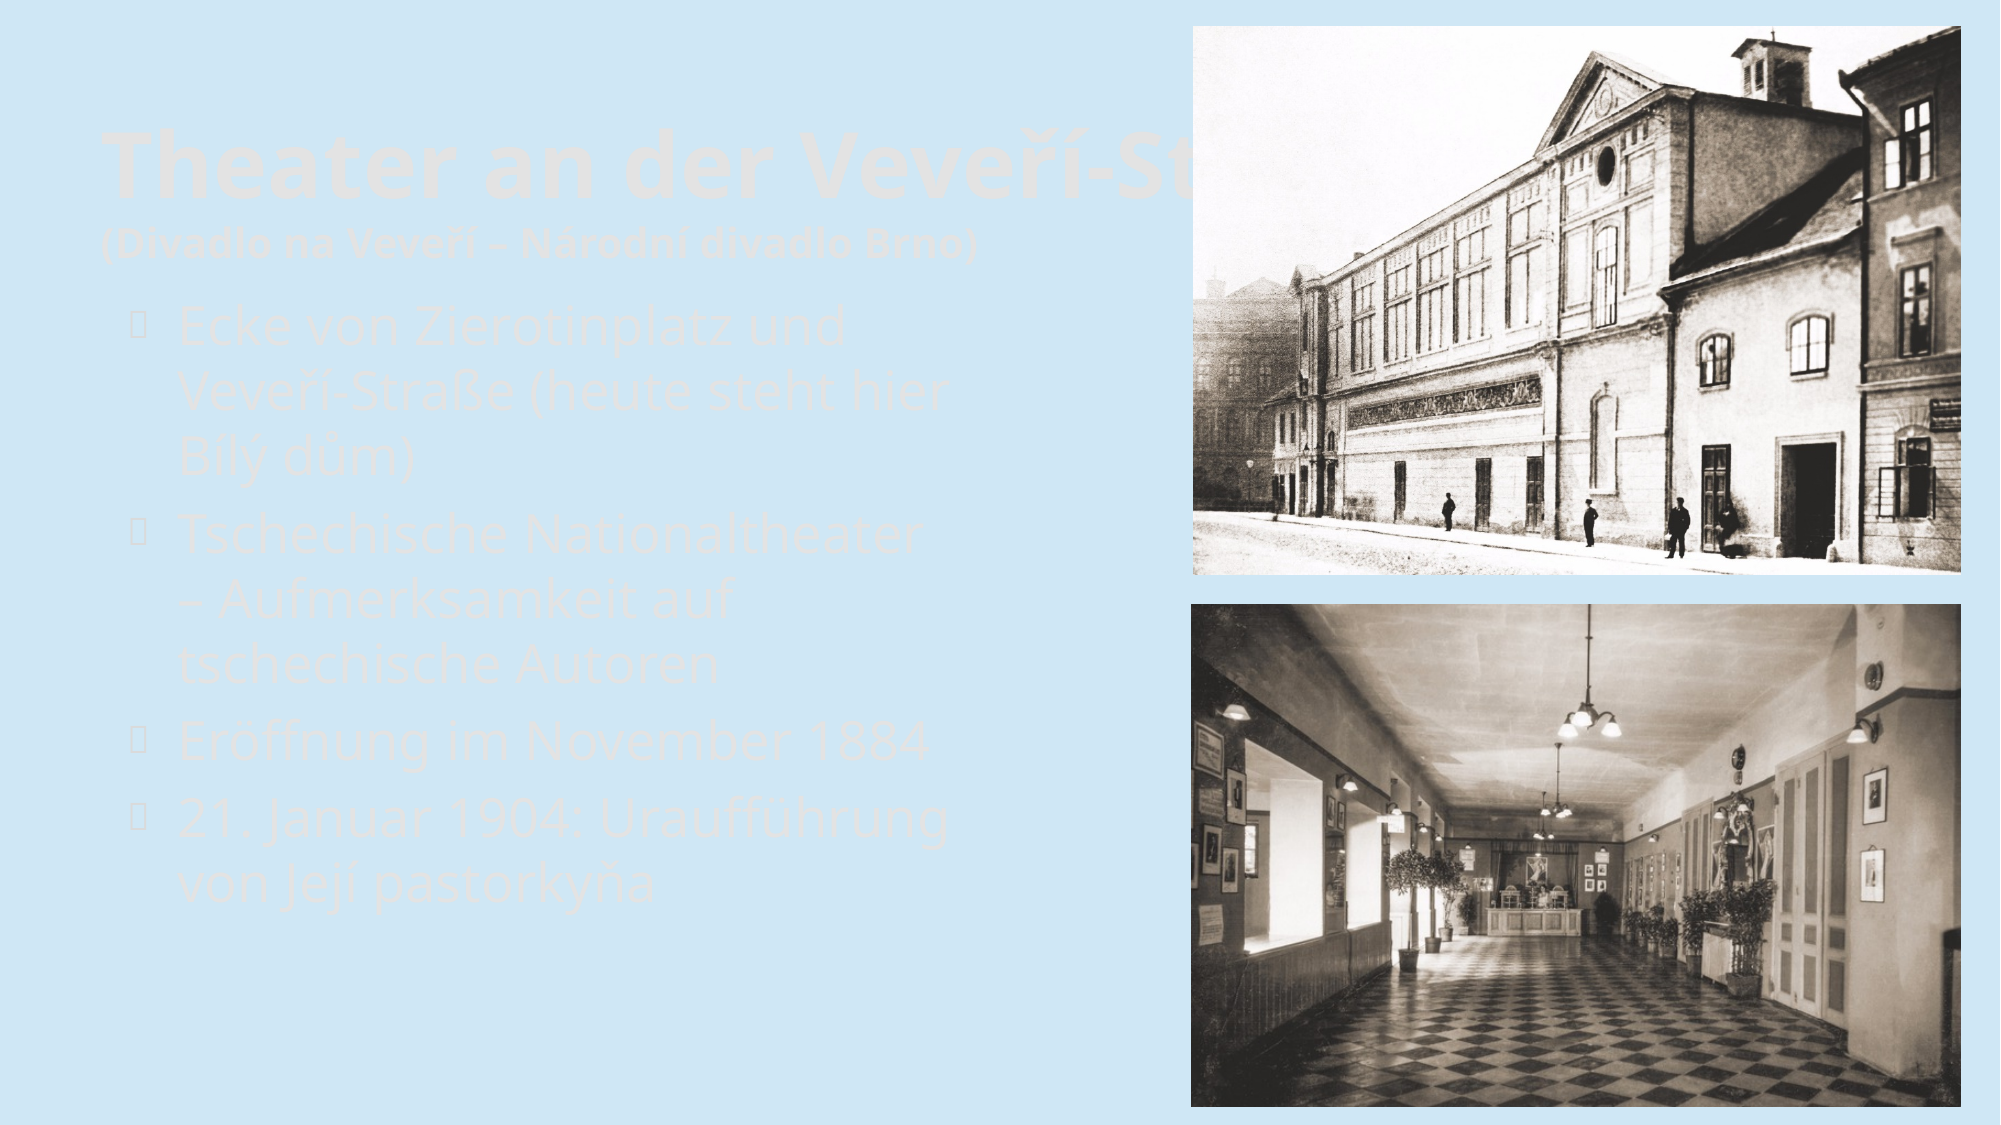

# Theater an der Veveří-Straße (Divadlo na Veveří – Národní divadlo Brno)
Ecke von Zierotinplatz und Veveří-Straße (heute steht hier Bílý dům)
Tschechische Nationaltheater – Aufmerksamkeit auf tschechische Autoren
Eröffnung im November 1884
21. Januar 1904: Uraufführung von Její pastorkyňa